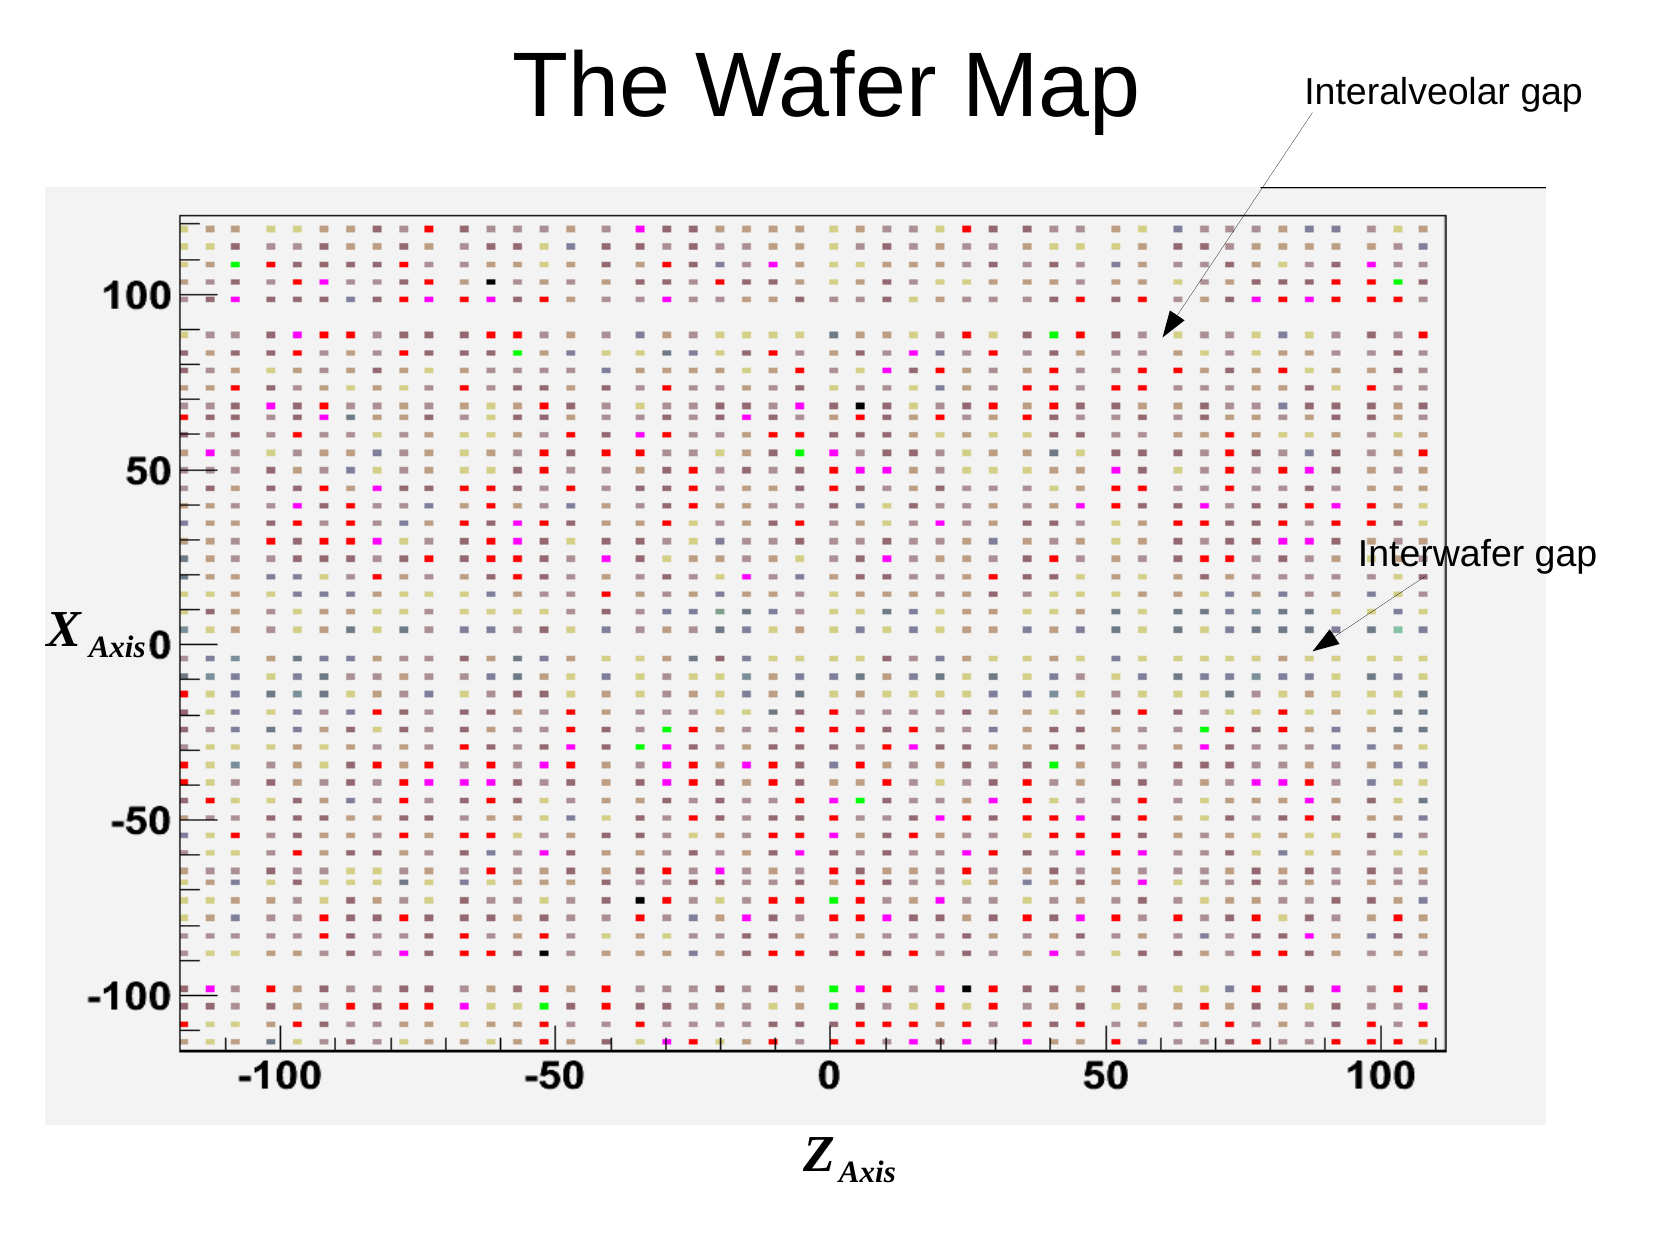

# The Wafer Map
Interalveolar gap
Interwafer gap